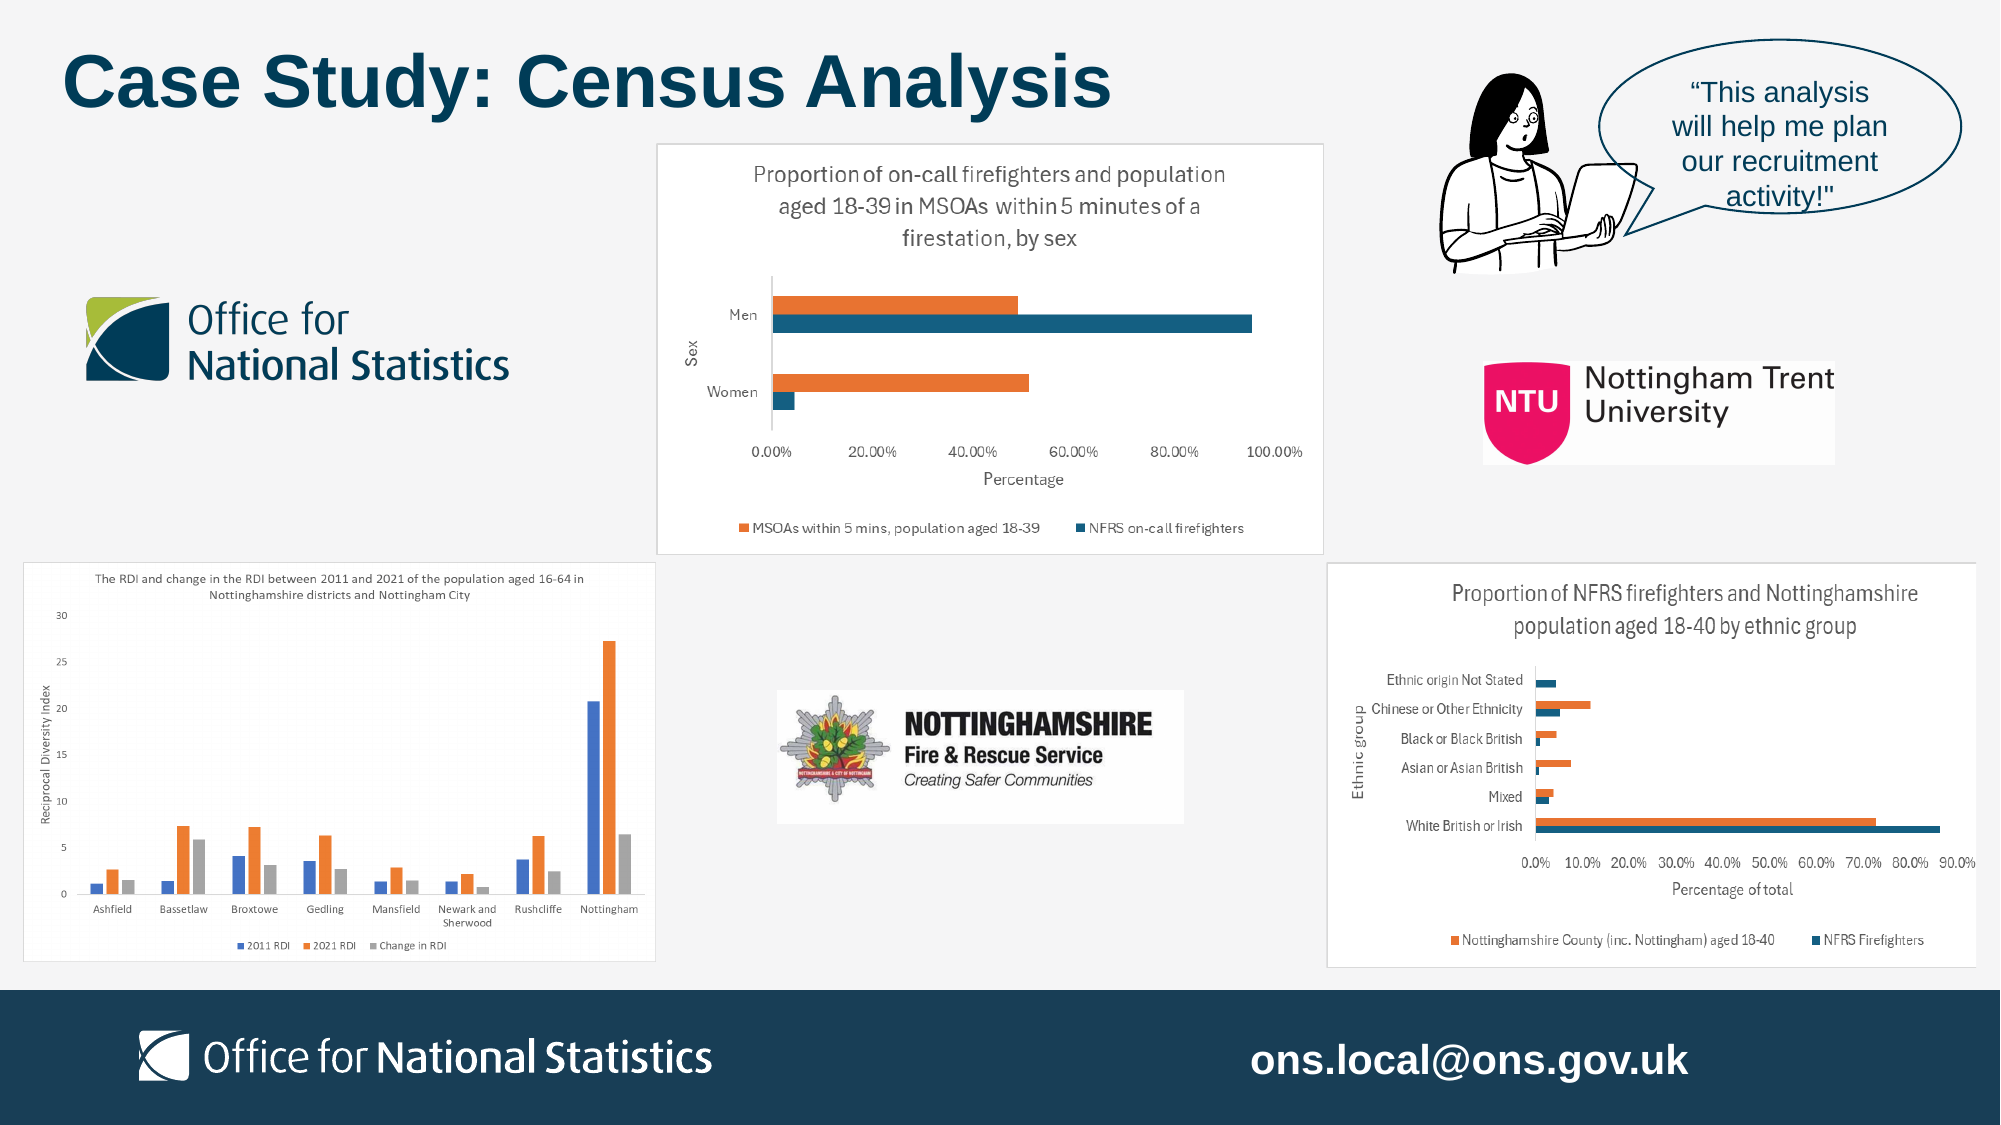

# Case Study: Census Analysis
“This analysis will help me plan our recruitment activity!"
ons.local@ons.gov.uk